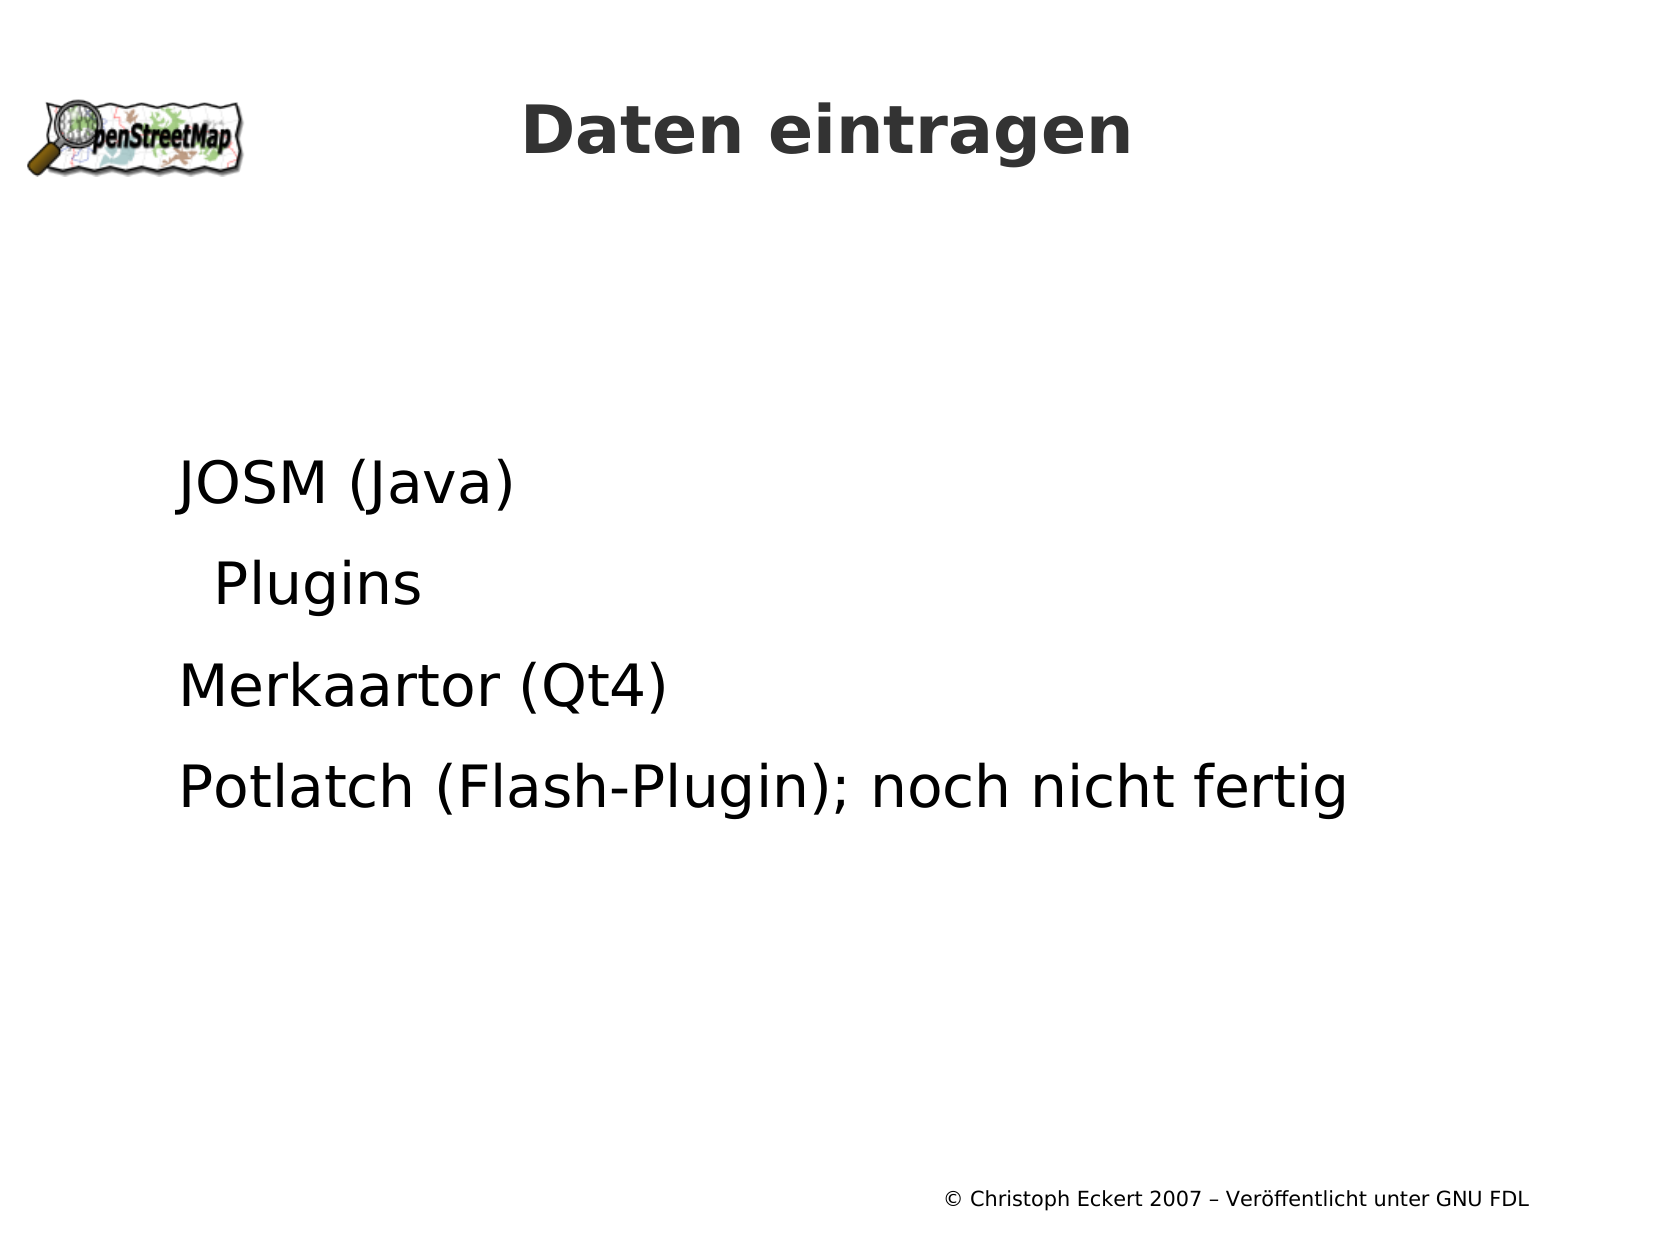

# Daten eintragen
JOSM (Java)
Plugins
Merkaartor (Qt4)
Potlatch (Flash-Plugin); noch nicht fertig